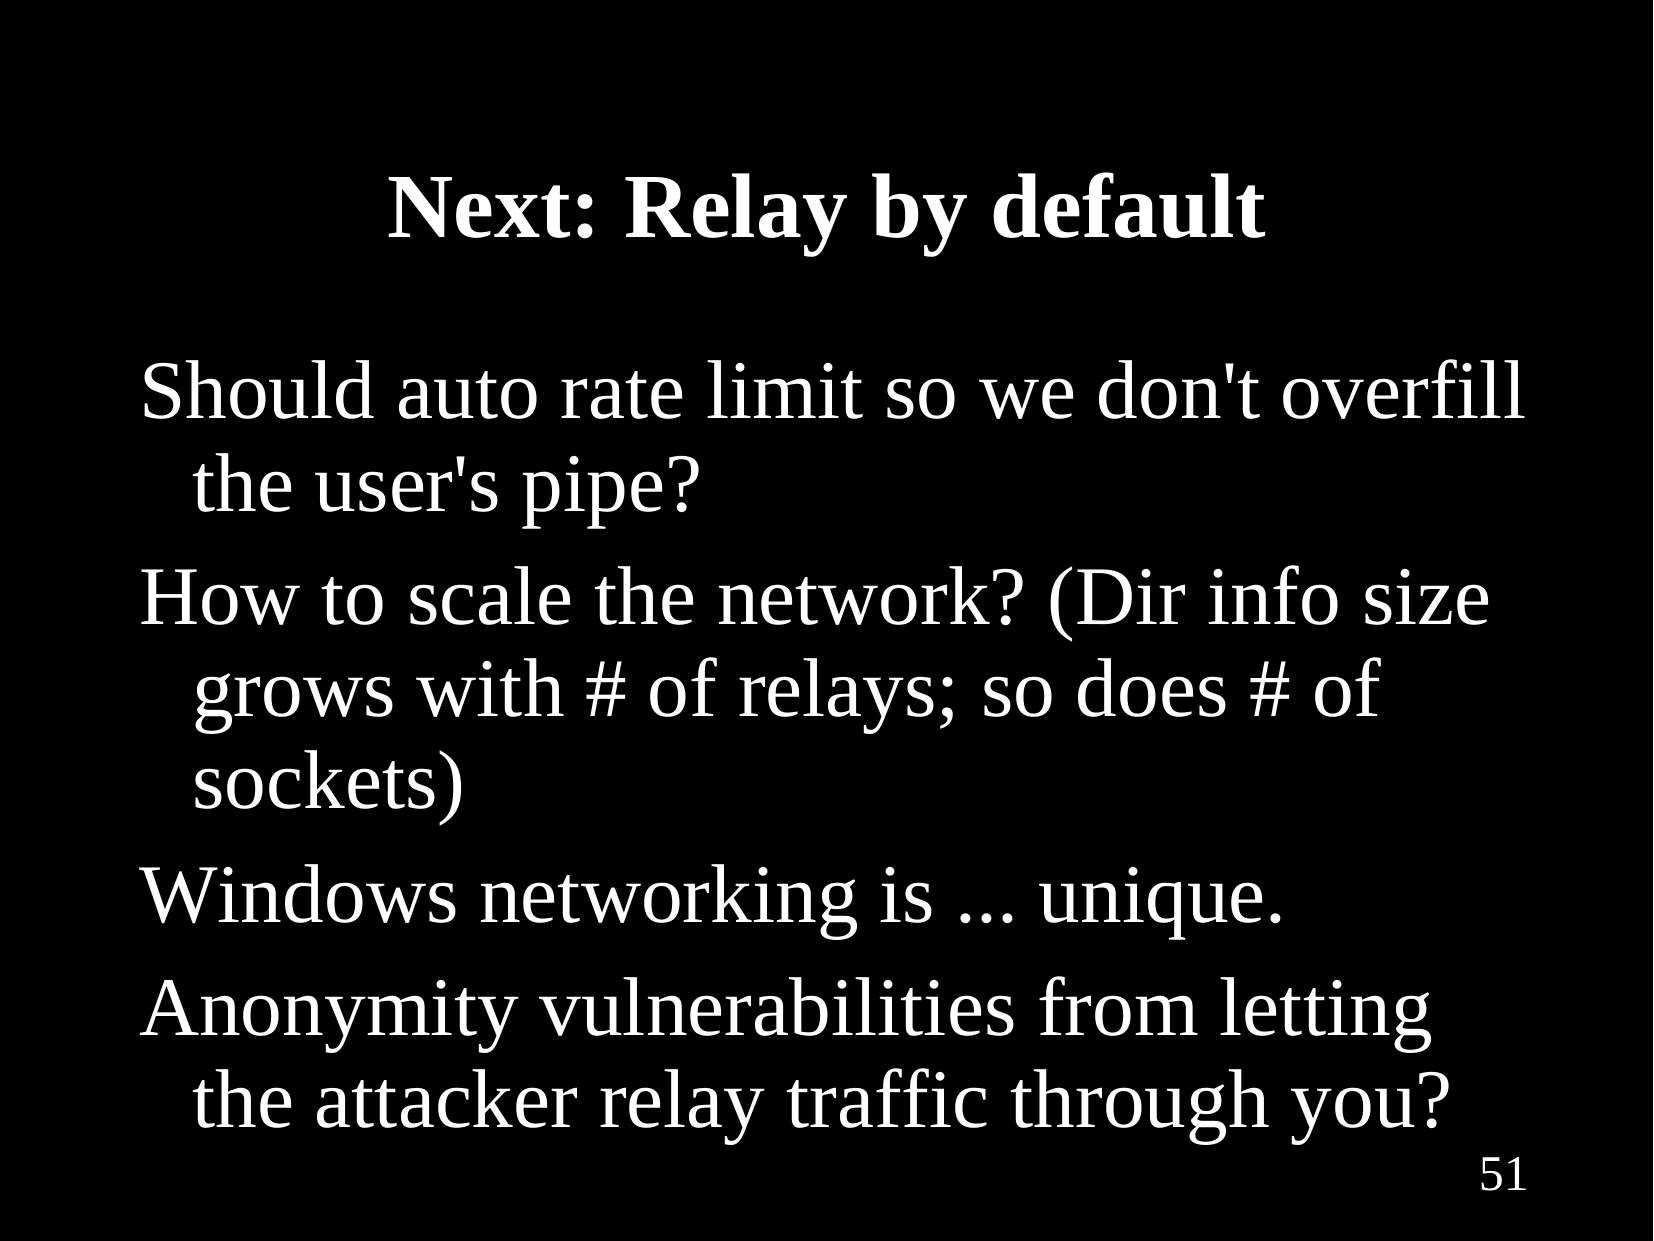

# Next: Relay by default
Should auto rate limit so we don't overfill the user's pipe?
How to scale the network? (Dir info size grows with # of relays; so does # of sockets)
Windows networking is ... unique.
Anonymity vulnerabilities from letting the attacker relay traffic through you?